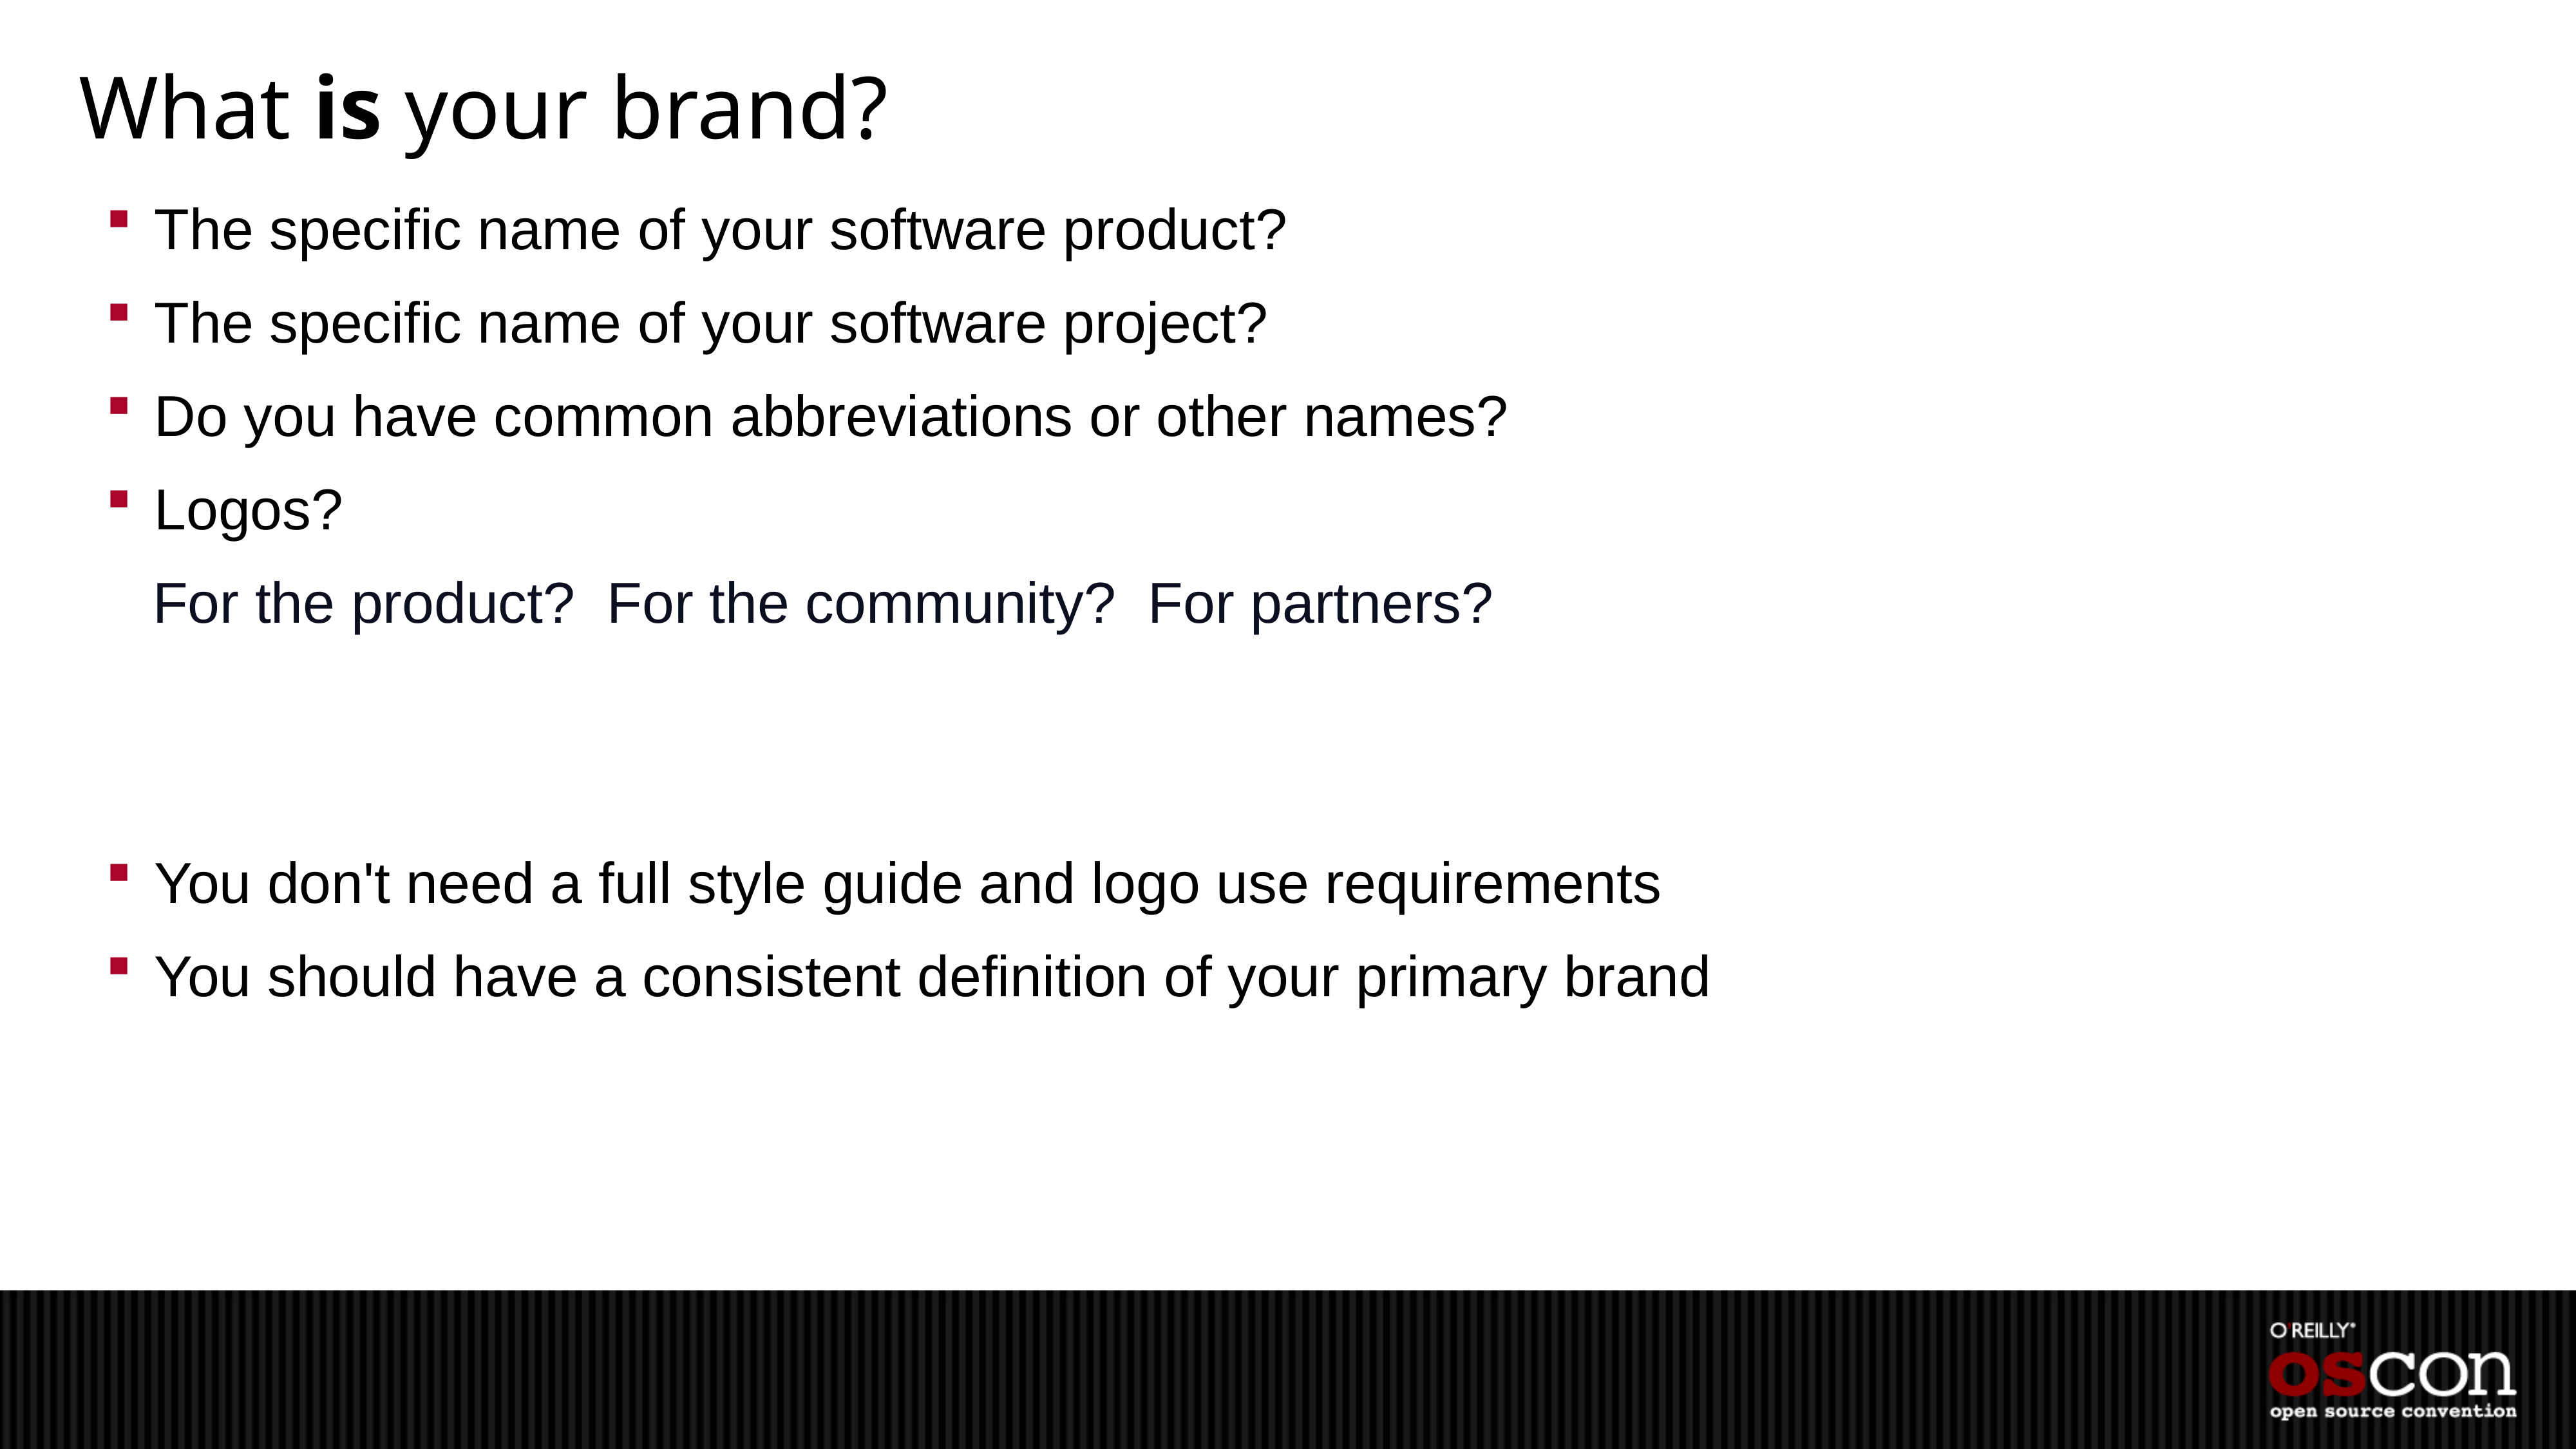

# What is your brand?
The specific name of your software product?
The specific name of your software project?
Do you have common abbreviations or other names?
Logos?
For the product? For the community? For partners?
You don't need a full style guide and logo use requirements
You should have a consistent definition of your primary brand